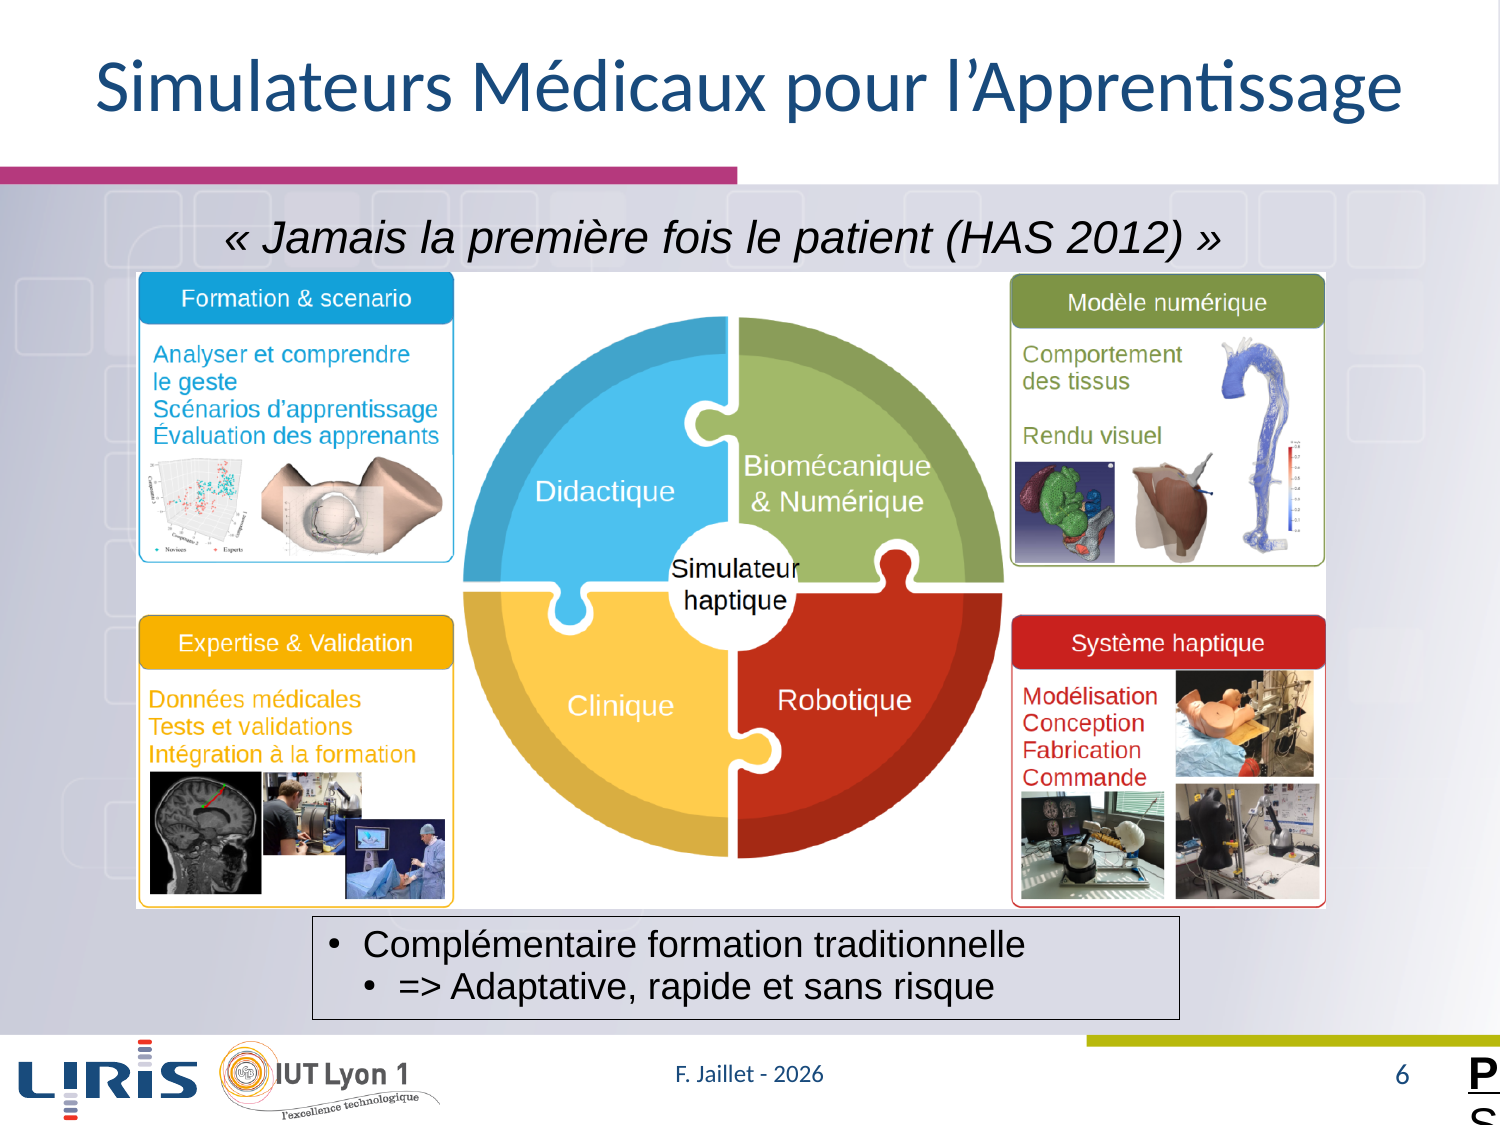

# Simulateurs Médicaux pour l’Apprentissage
« Jamais la première fois le patient (HAS 2012) »
Complémentaire formation traditionnelle
=> Adaptative, rapide et sans risque
Plateforme NeXT (C++) :
Simulation physique, haptique
Projets SAGA & SPARTE
F. Jaillet - 2026